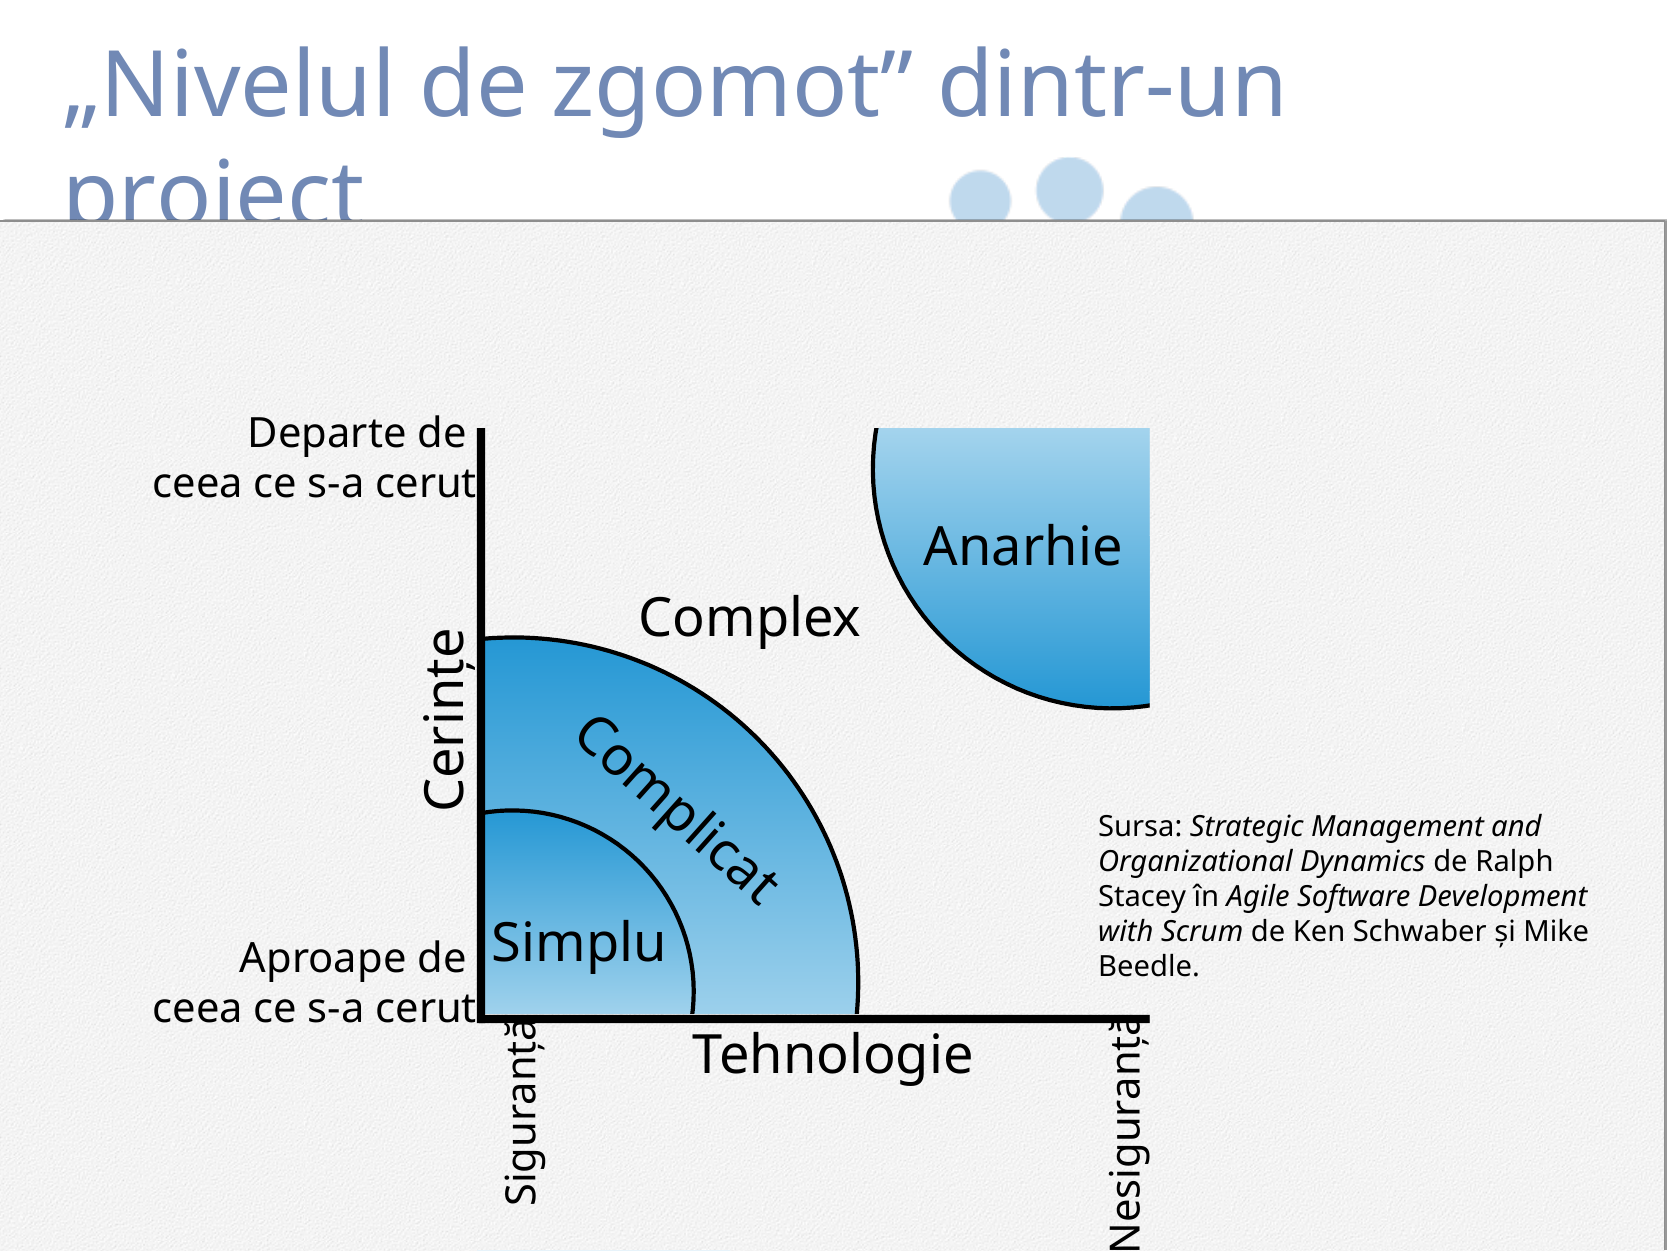

# „Nivelul de zgomot” dintr-un proiect
Departe de
ceea ce s-a cerut
Anarhie
Complex
Cerințe
Complicat
Sursa: Strategic Management and Organizational Dynamics de Ralph Stacey în Agile Software Development with Scrum de Ken Schwaber și Mike Beedle.
Simplu
Aproape de
ceea ce s-a cerut
Tehnologie
Siguranță
Nesiguranță